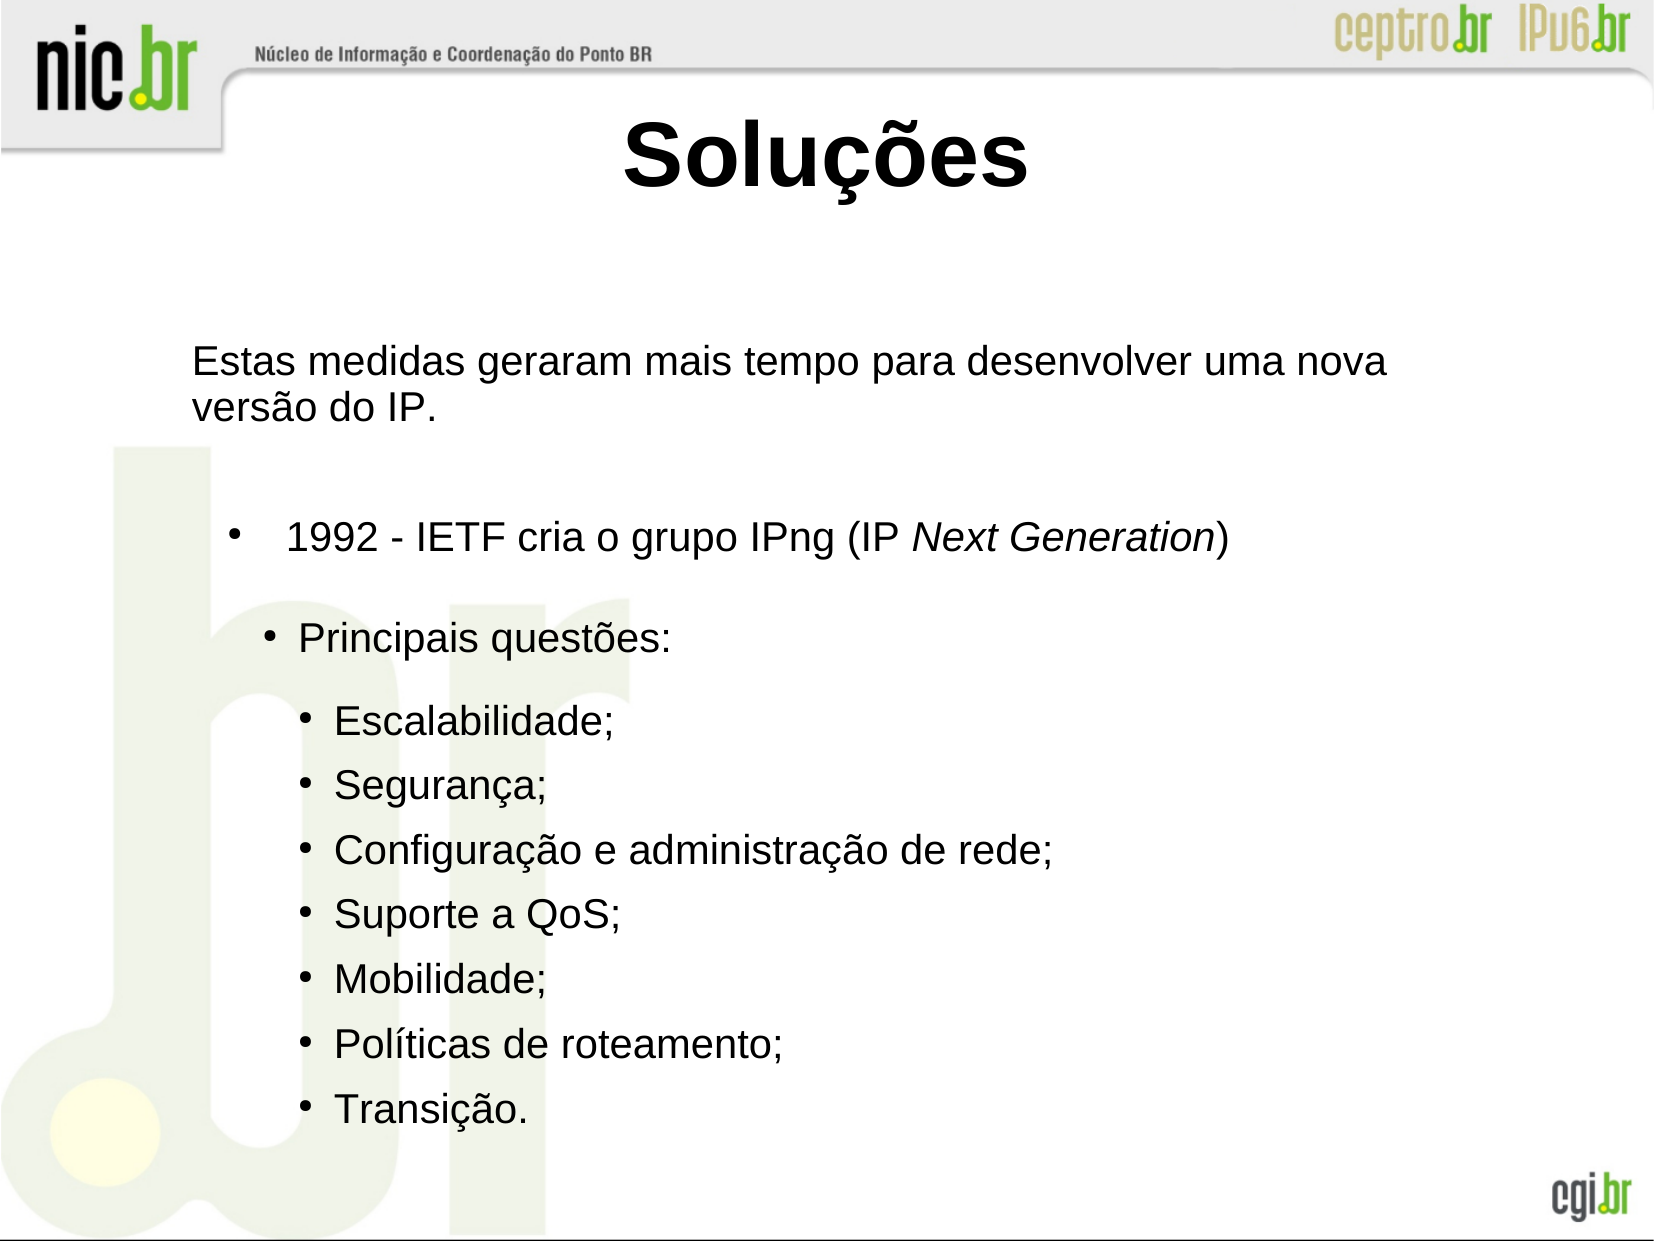

Soluções
Estas medidas geraram mais tempo para desenvolver uma nova versão do IP.
 1992 - IETF cria o grupo IPng (IP Next Generation)‏
Principais questões:
Escalabilidade;
Segurança;
Configuração e administração de rede;
Suporte a QoS;
Mobilidade;
Políticas de roteamento;
Transição.